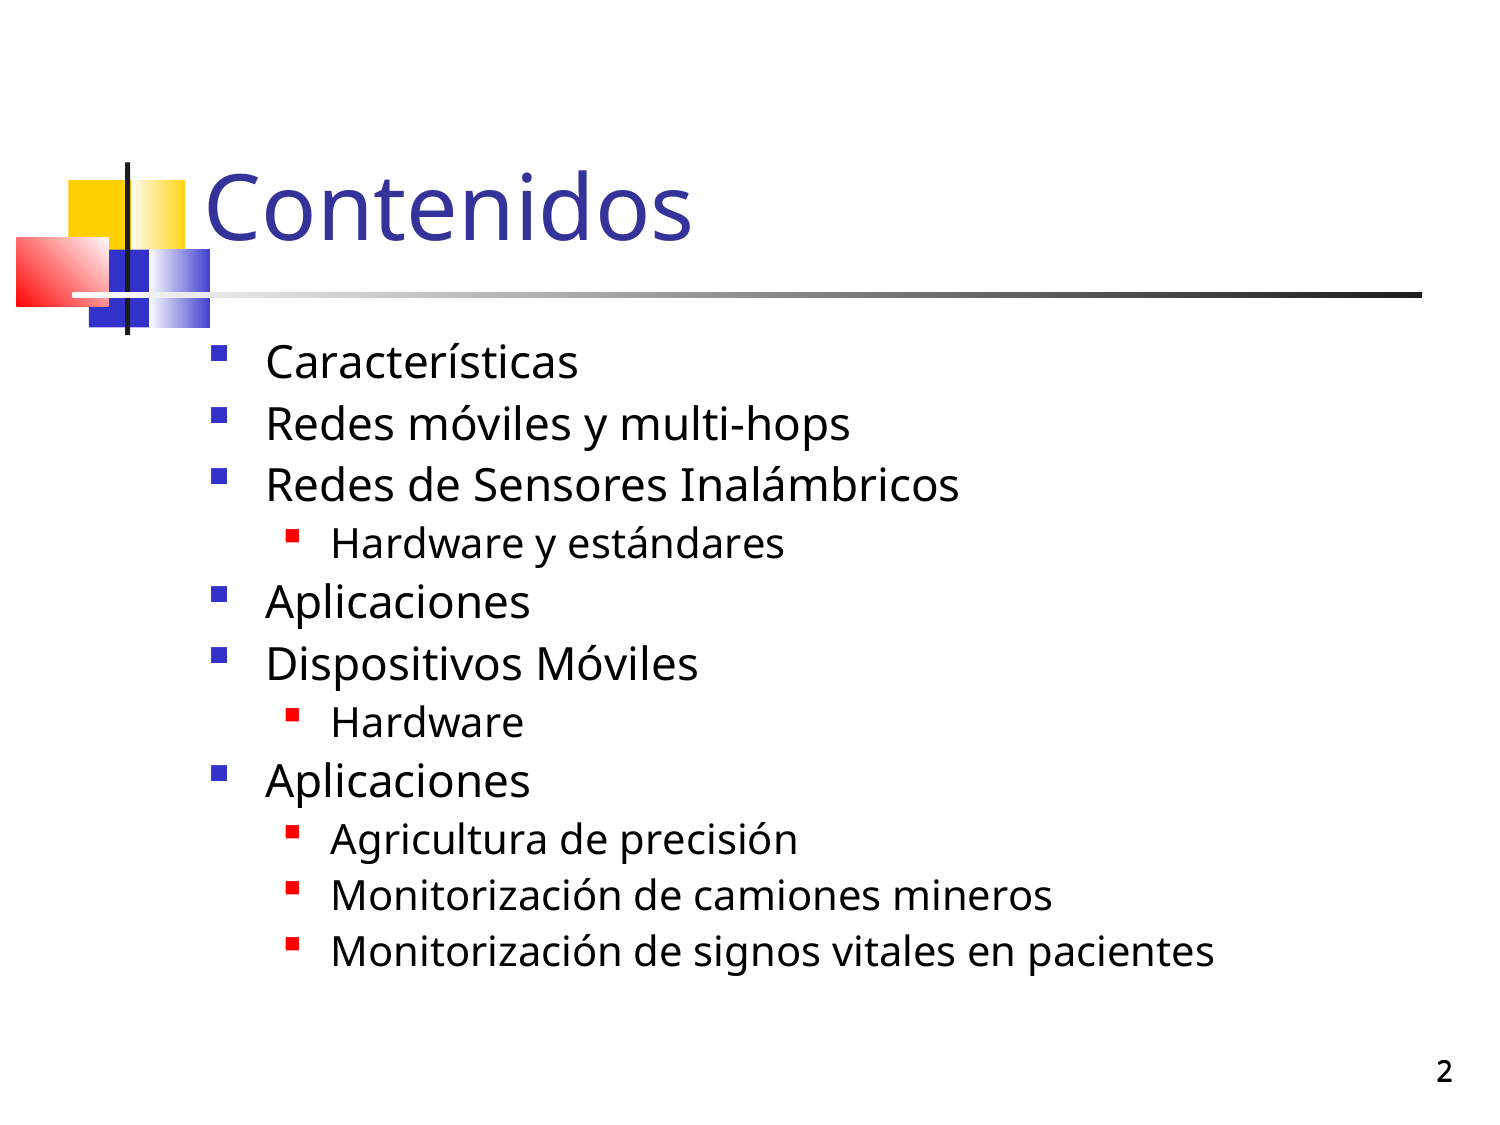

# Contenidos
Características
Redes móviles y multi-hops
Redes de Sensores Inalámbricos
Hardware y estándares
Aplicaciones
Dispositivos Móviles
Hardware
Aplicaciones
Agricultura de precisión
Monitorización de camiones mineros
Monitorización de signos vitales en pacientes
2